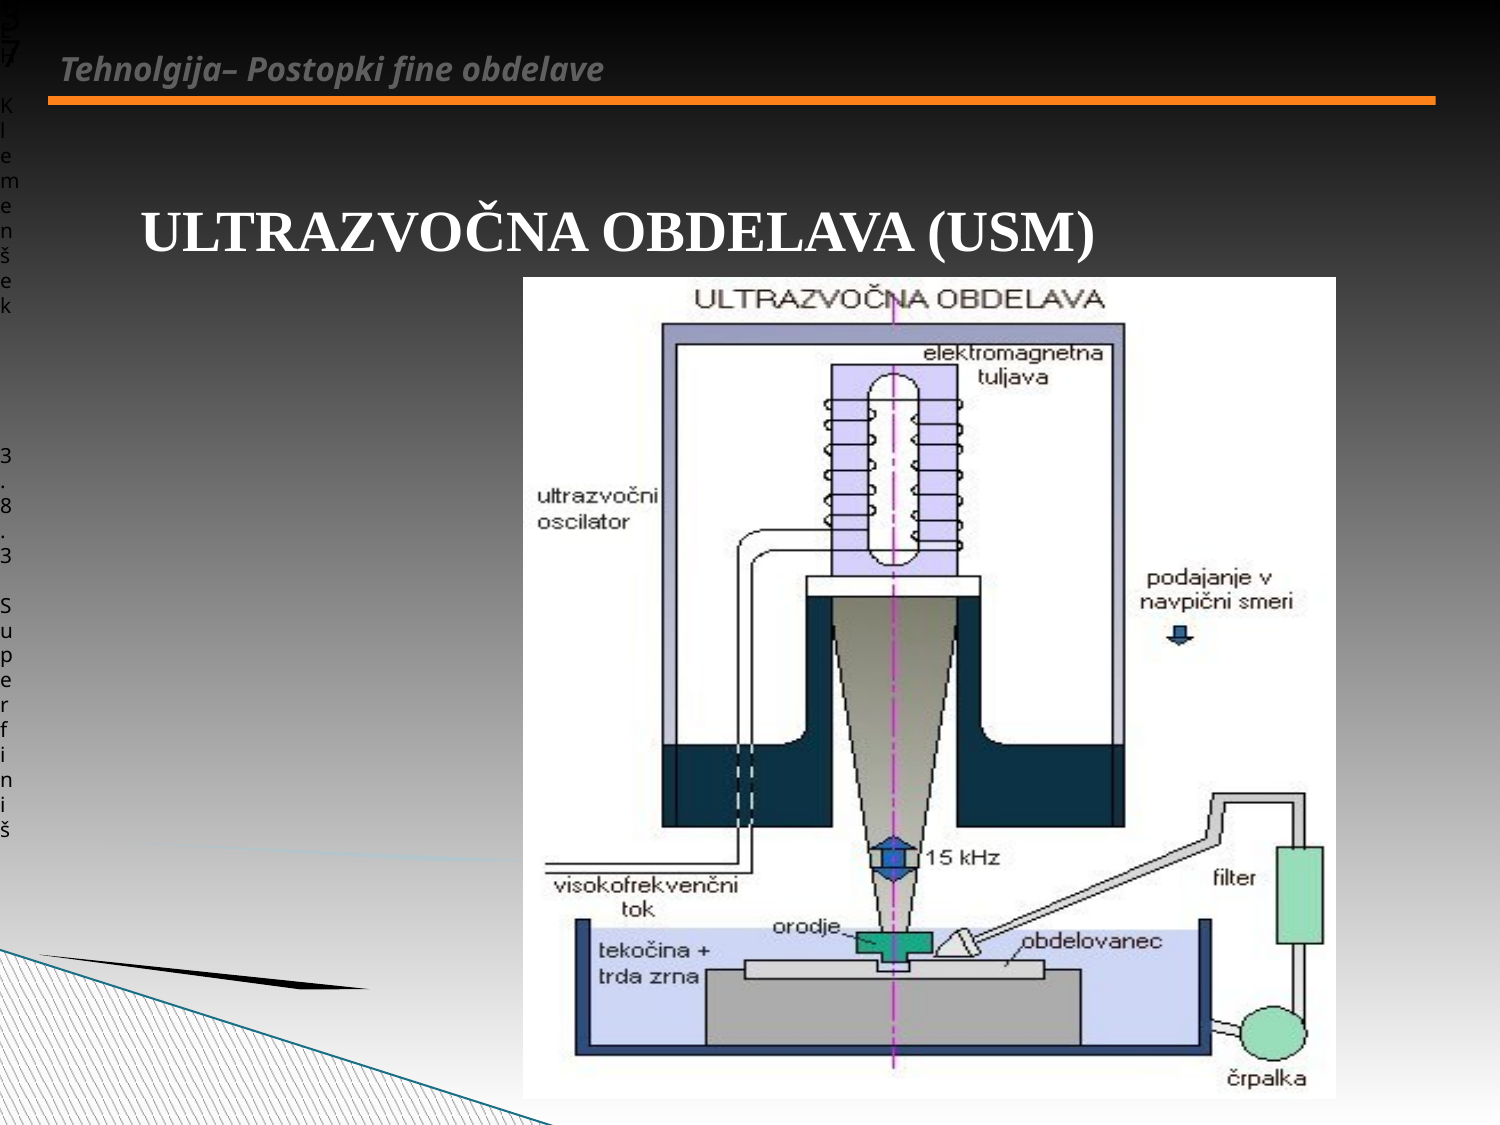

TEH Klemenšek 3.8.3 Superfiniš
ULTRAZVOČNA OBDELAVA (USM)